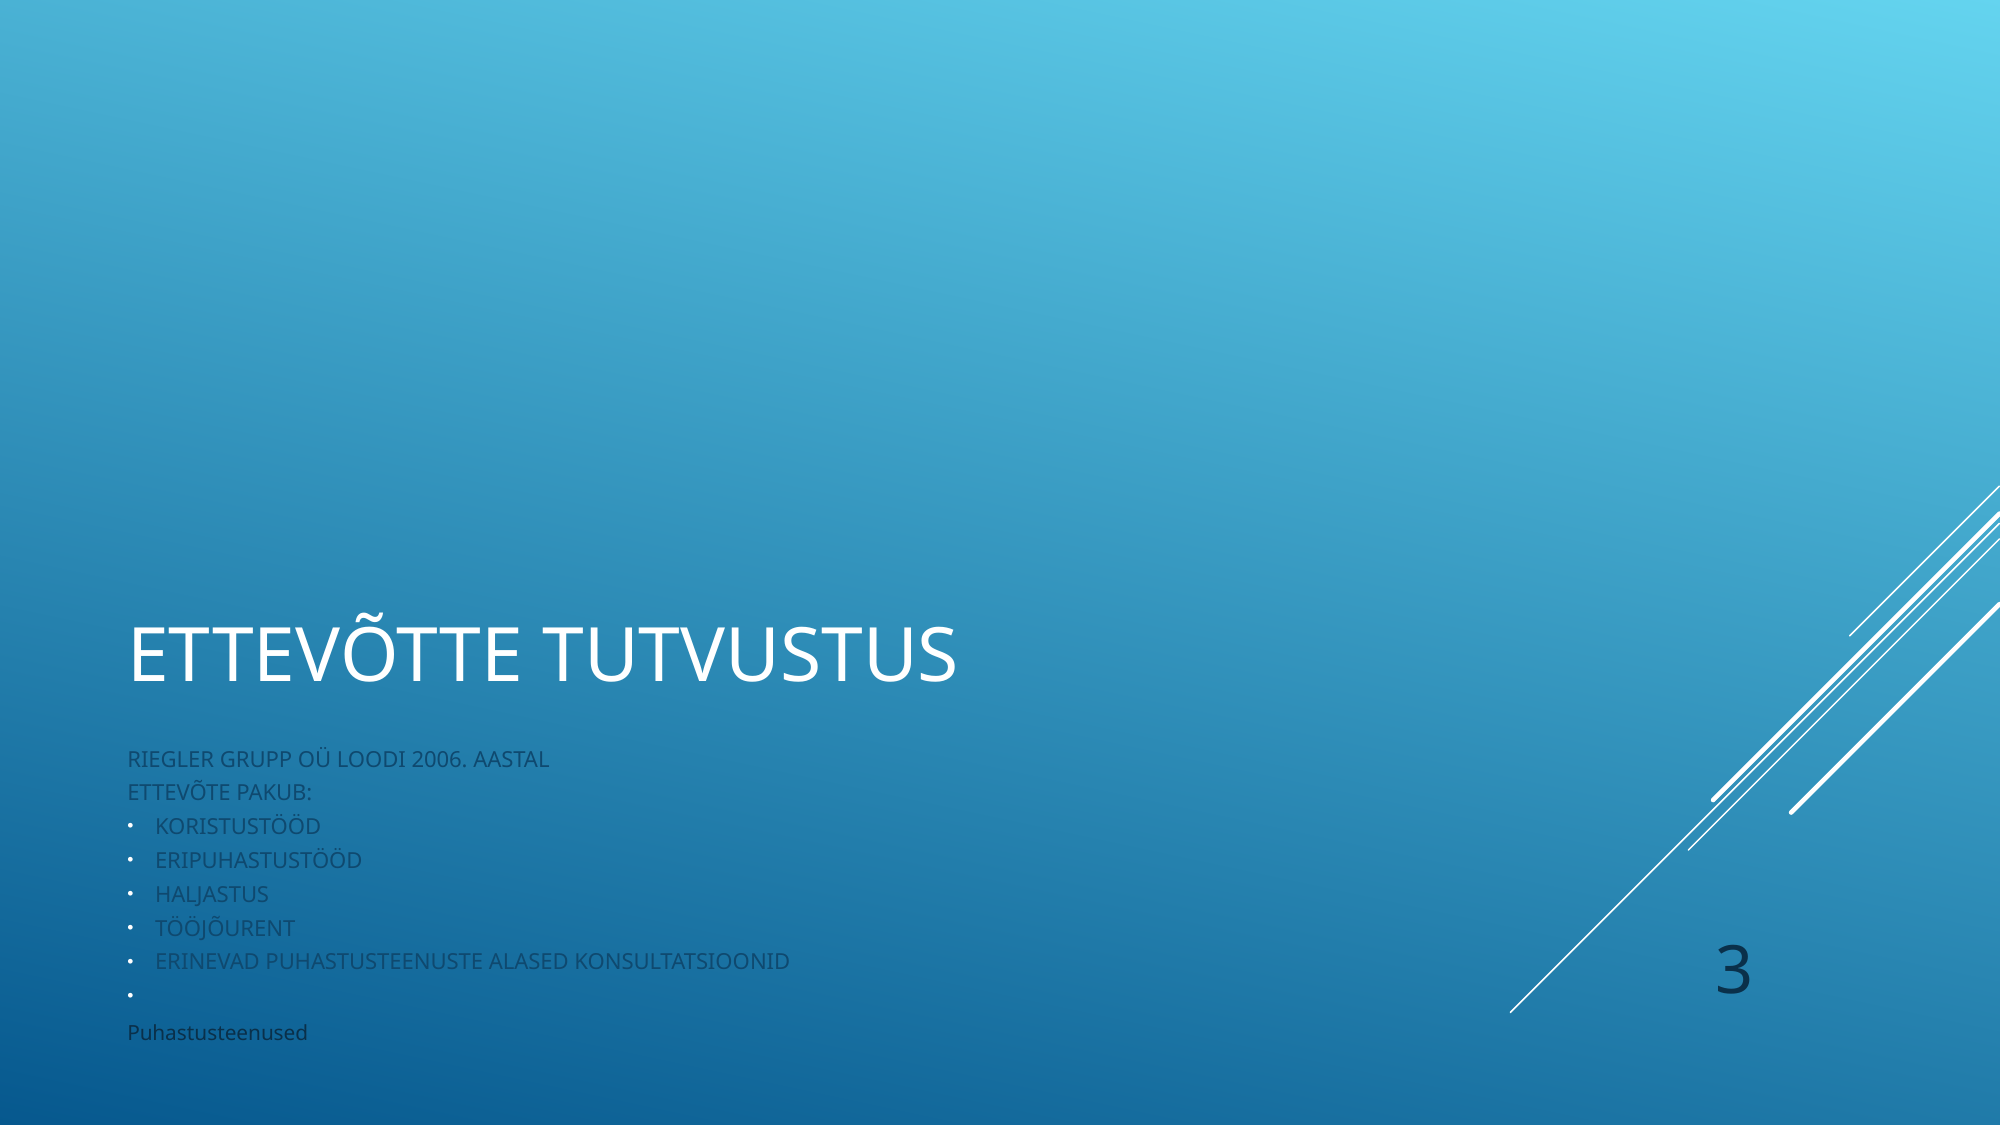

# ETTEVÕTTE TUTVUSTUS
RIEGLER GRUPP OÜ LOODI 2006. AASTAL
ETTEVÕTE PAKUB:
KORISTUSTÖÖD
ERIPUHASTUSTÖÖD
HALJASTUS
TÖÖJÕURENT
ERINEVAD PUHASTUSTEENUSTE ALASED KONSULTATSIOONID
Puhastusteenused